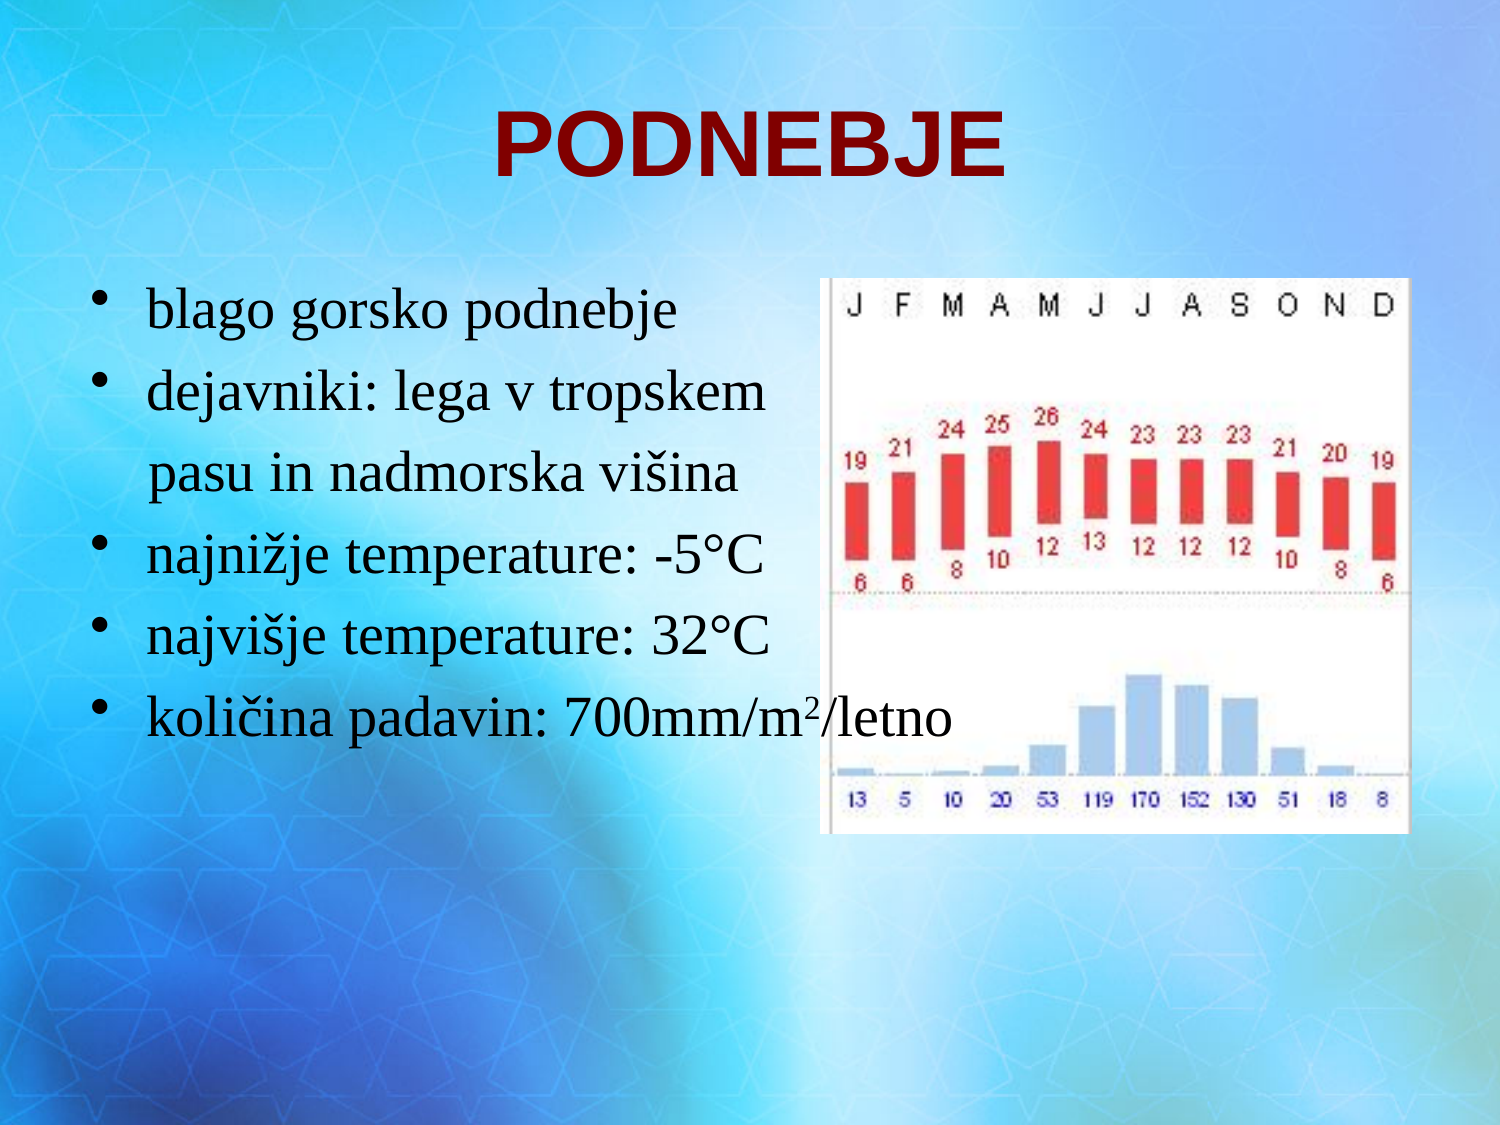

# PODNEBJE
blago gorsko podnebje
dejavniki: lega v tropskem
 pasu in nadmorska višina
najnižje temperature: -5°C
najvišje temperature: 32°C
količina padavin: 700mm/m2/letno